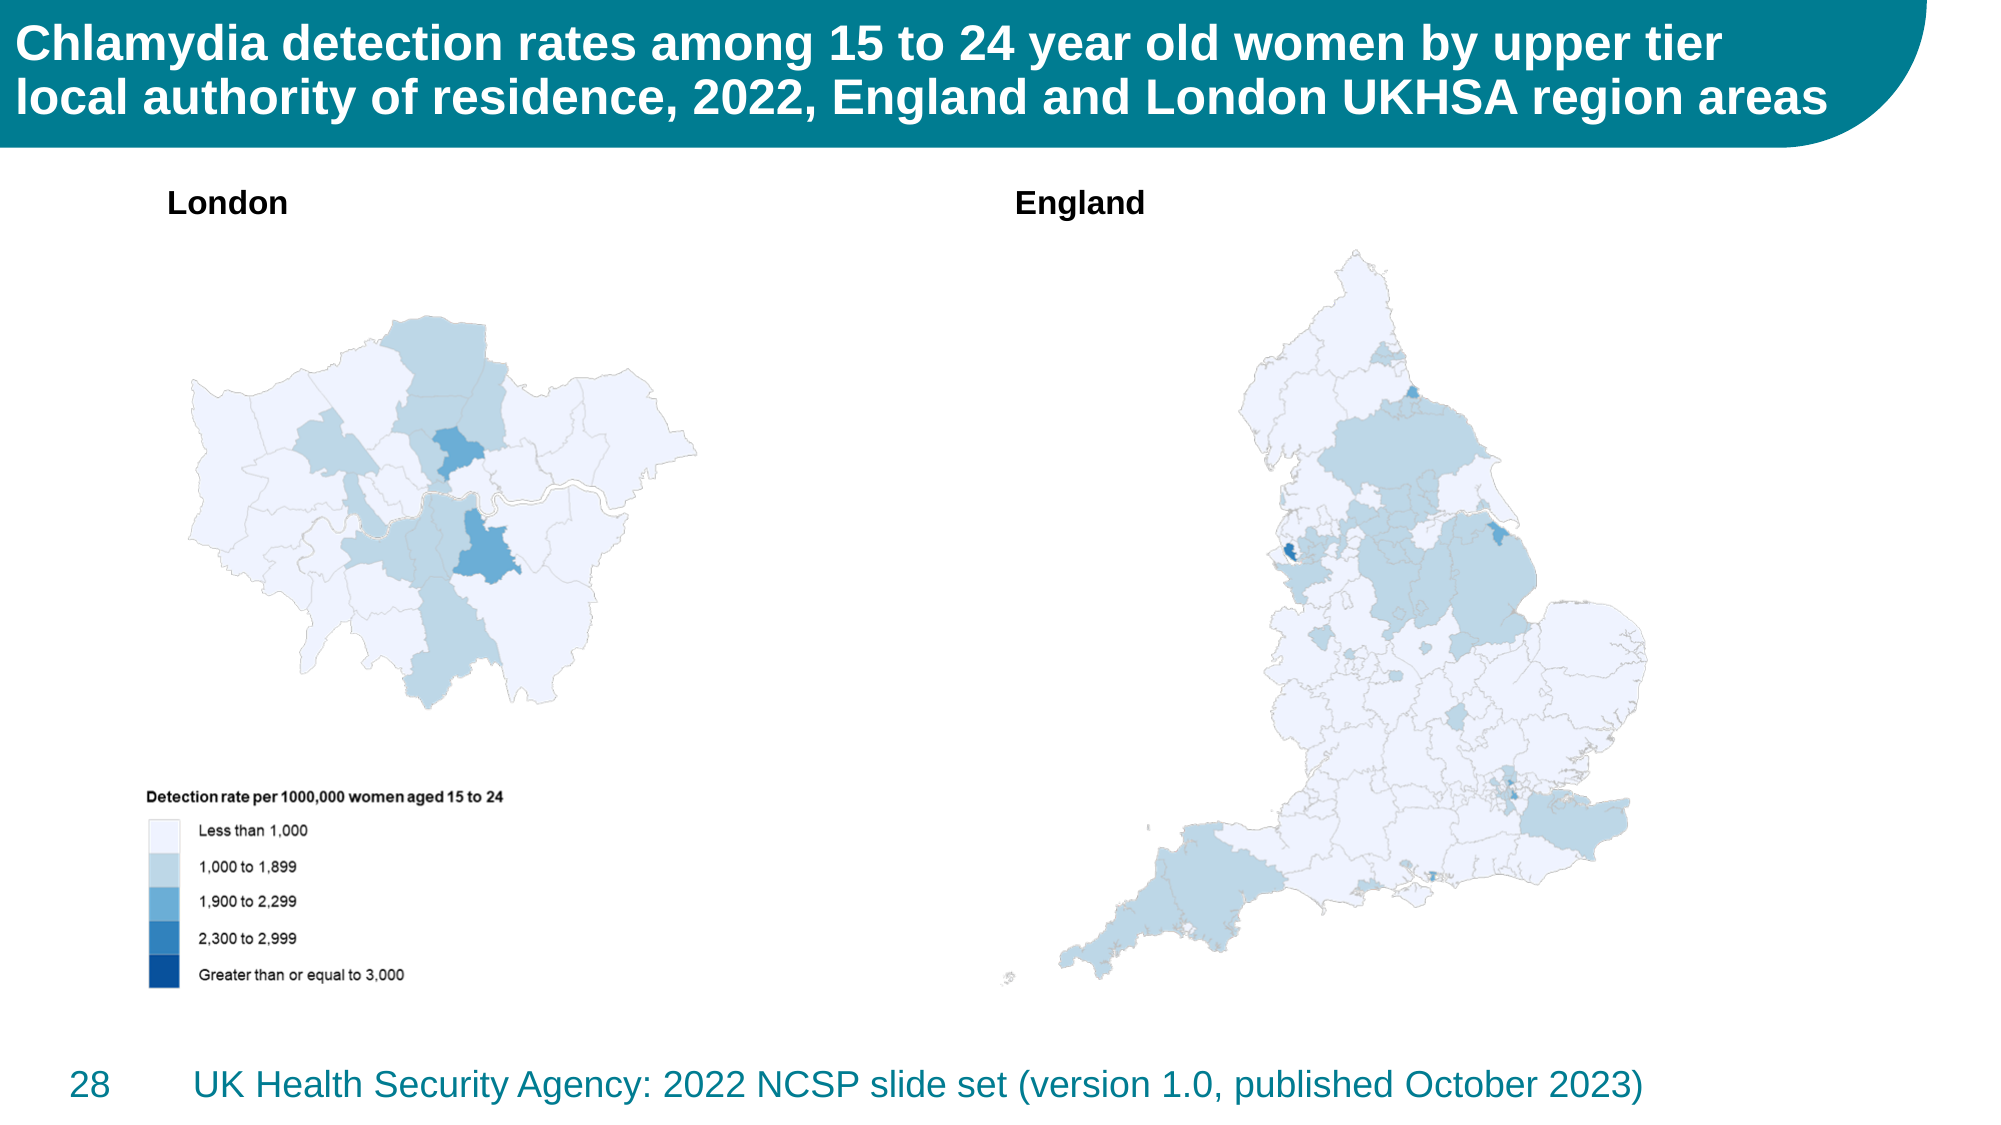

# Chlamydia detection rates among 15 to 24 year old women by upper tier local authority of residence, 2022, England and London UKHSA region areas
London
England
6
UK Health Security Agency: 2022 NCSP slide set (version 1.0, published October 2023)